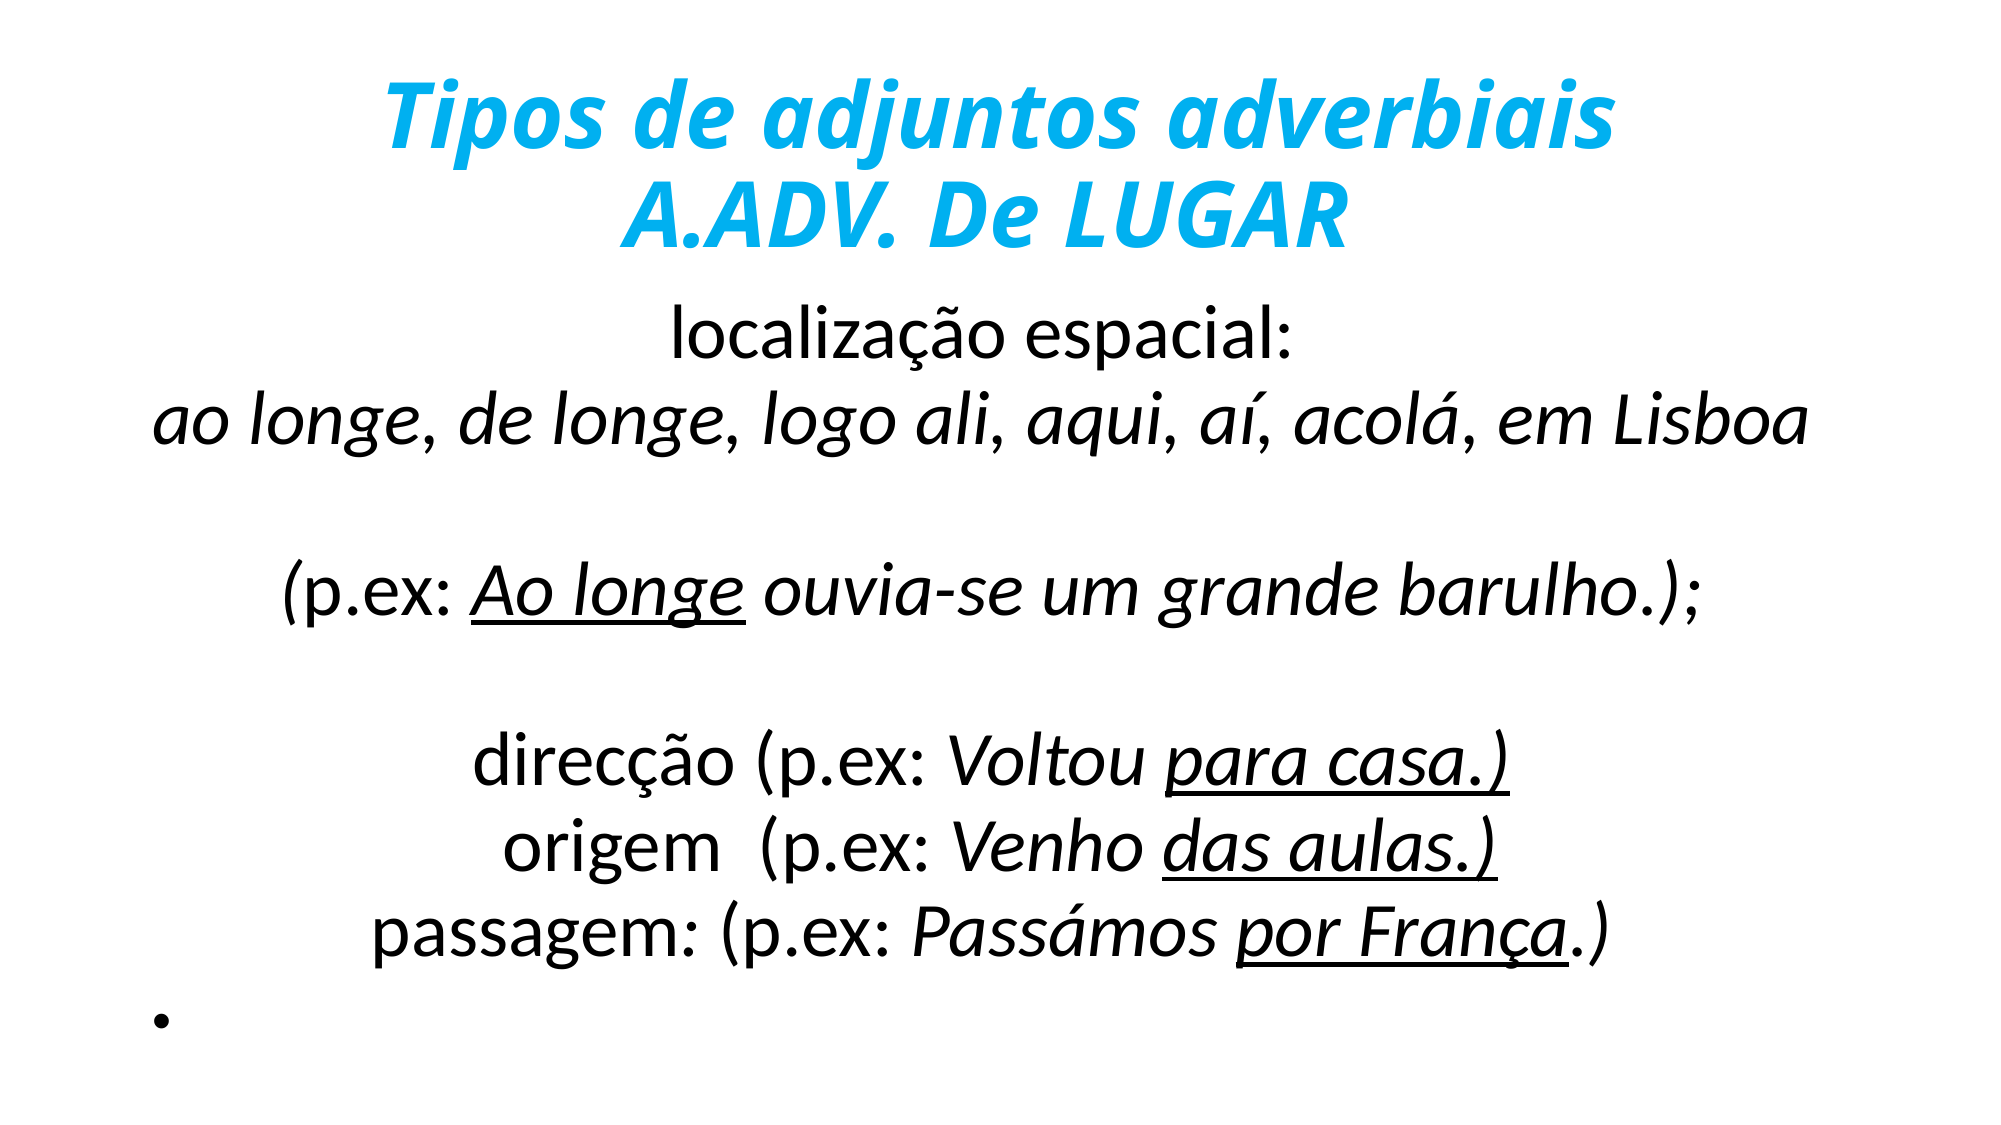

# Tipos de adjuntos adverbiais A.ADV. De LUGAR
localização espacial:
ao longe, de longe, logo ali, aqui, aí, acolá, em Lisboa
(p.ex: Ao longe ouvia-se um grande barulho.);
direcção (p.ex: Voltou para casa.)
 origem (p.ex: Venho das aulas.)
passagem: (p.ex: Passámos por França.)